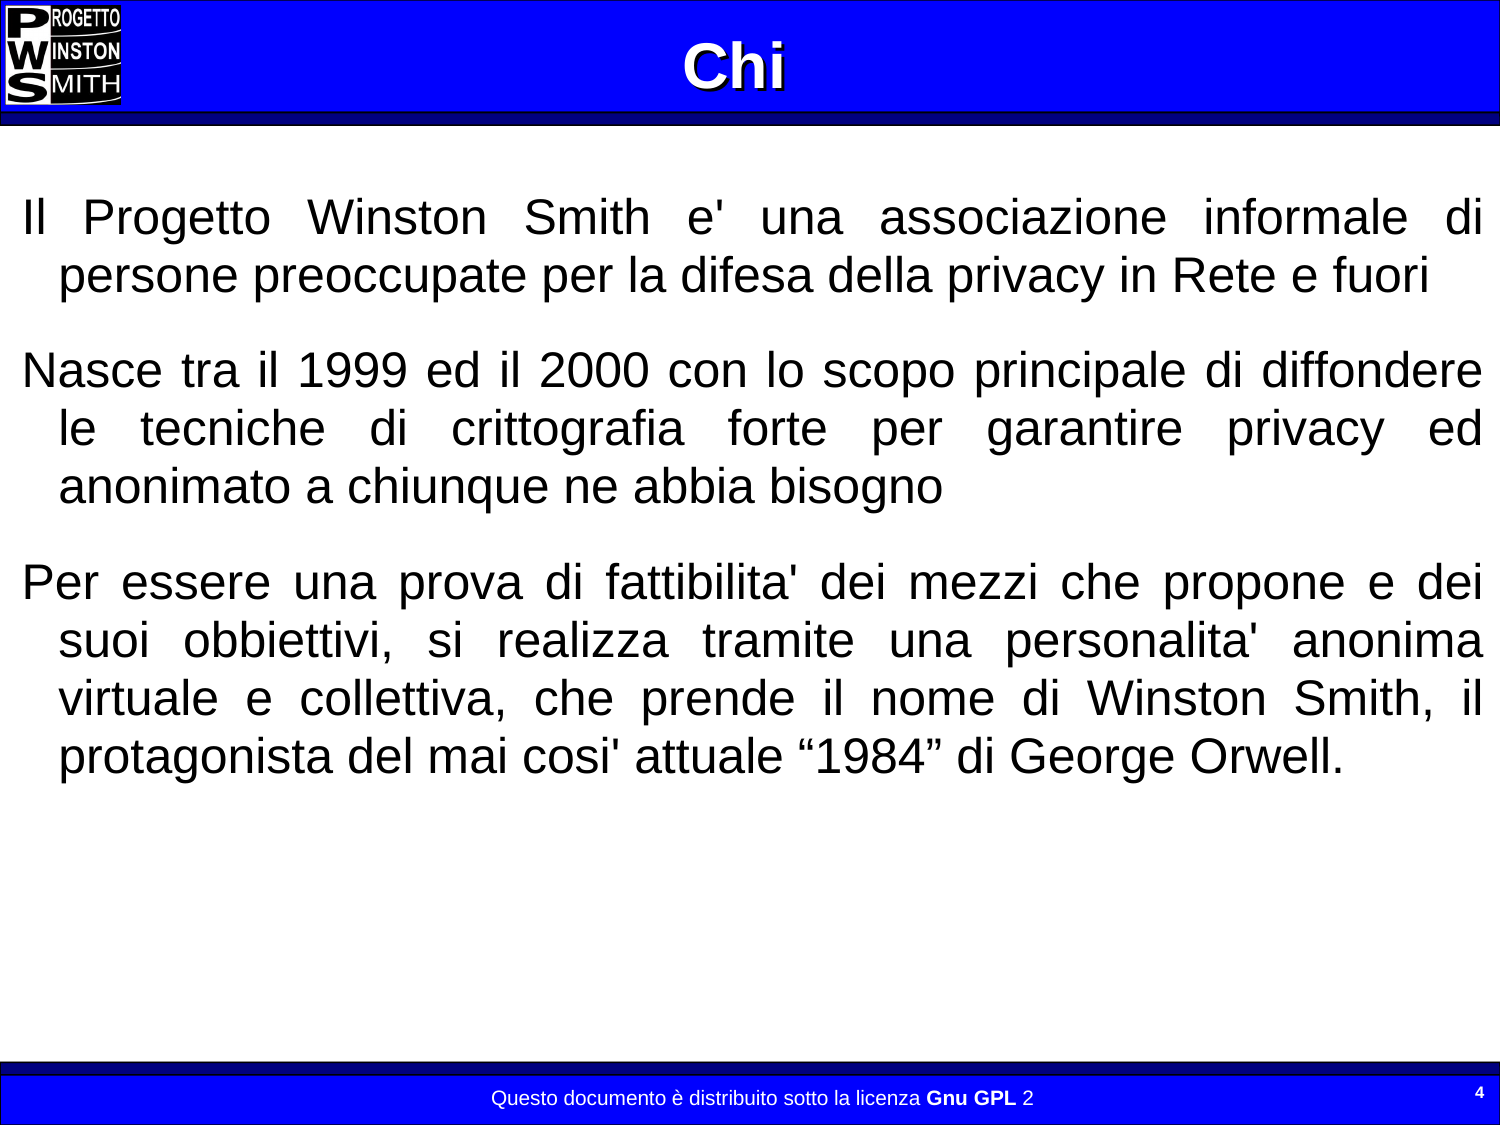

Chi
Il Progetto Winston Smith e' una associazione informale di persone preoccupate per la difesa della privacy in Rete e fuori
Nasce tra il 1999 ed il 2000 con lo scopo principale di diffondere le tecniche di crittografia forte per garantire privacy ed anonimato a chiunque ne abbia bisogno
Per essere una prova di fattibilita' dei mezzi che propone e dei suoi obbiettivi, si realizza tramite una personalita' anonima virtuale e collettiva, che prende il nome di Winston Smith, il protagonista del mai cosi' attuale “1984” di George Orwell.